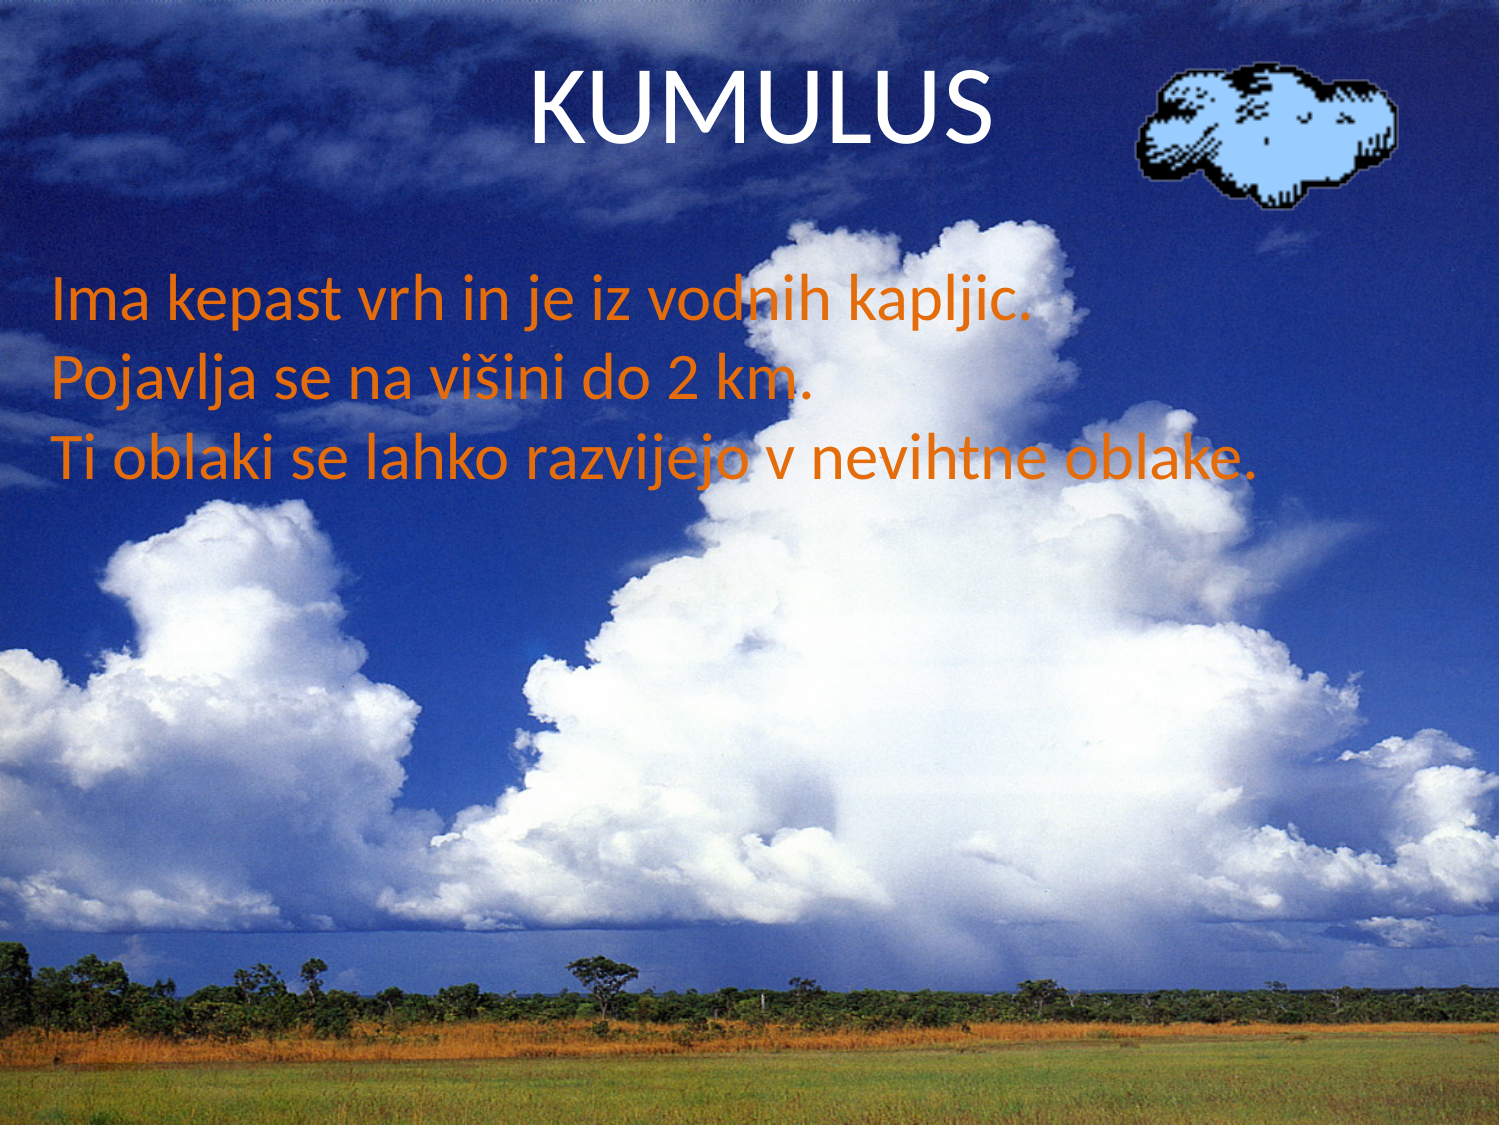

KUMULUS
#
Ima kepast vrh in je iz vodnih kapljic.
Pojavlja se na višini do 2 km.
Ti oblaki se lahko razvijejo v nevihtne oblake.